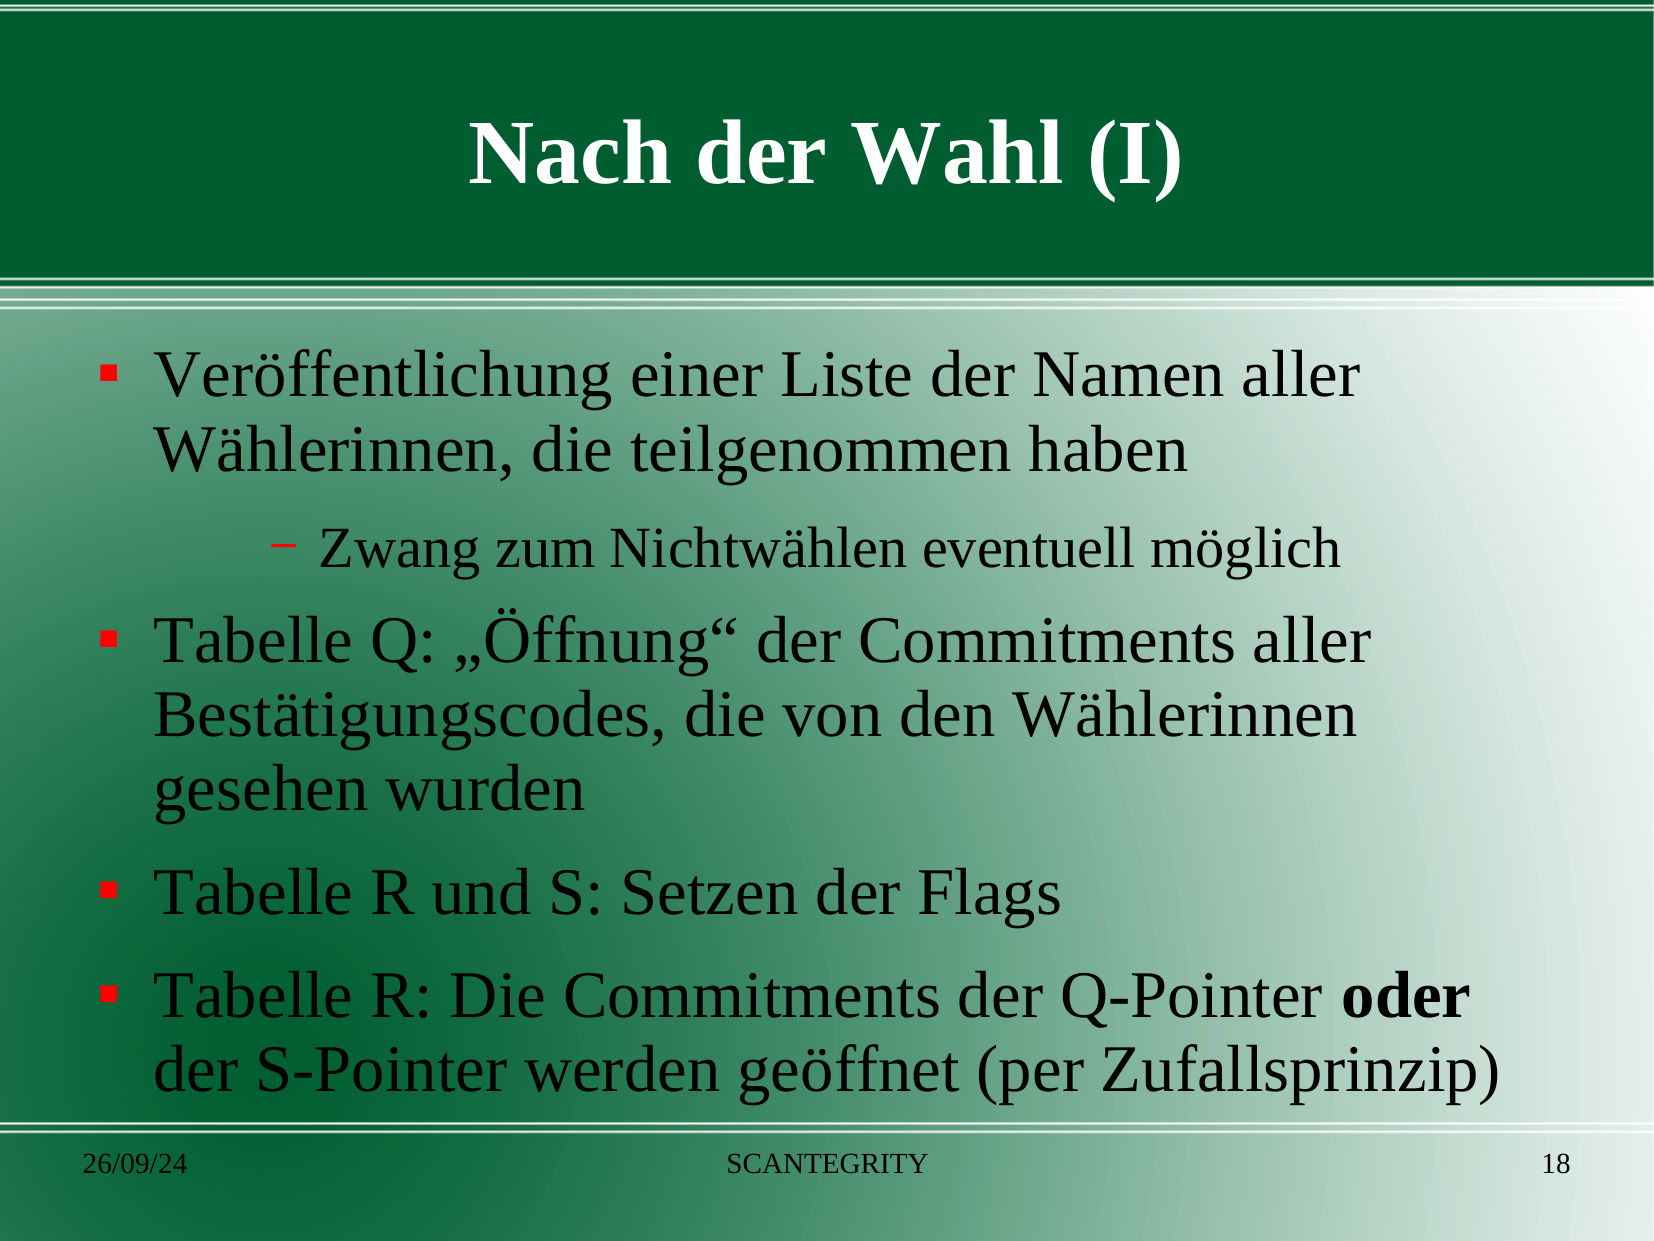

# Nach der Wahl (I)
Veröffentlichung einer Liste der Namen aller Wählerinnen, die teilgenommen haben
Zwang zum Nichtwählen eventuell möglich
Tabelle Q: „Öffnung“ der Commitments aller Bestätigungscodes, die von den Wählerinnen gesehen wurden
Tabelle R und S: Setzen der Flags
Tabelle R: Die Commitments der Q-Pointer oder der S-Pointer werden geöffnet (per Zufallsprinzip)
SCANTEGRITY
18